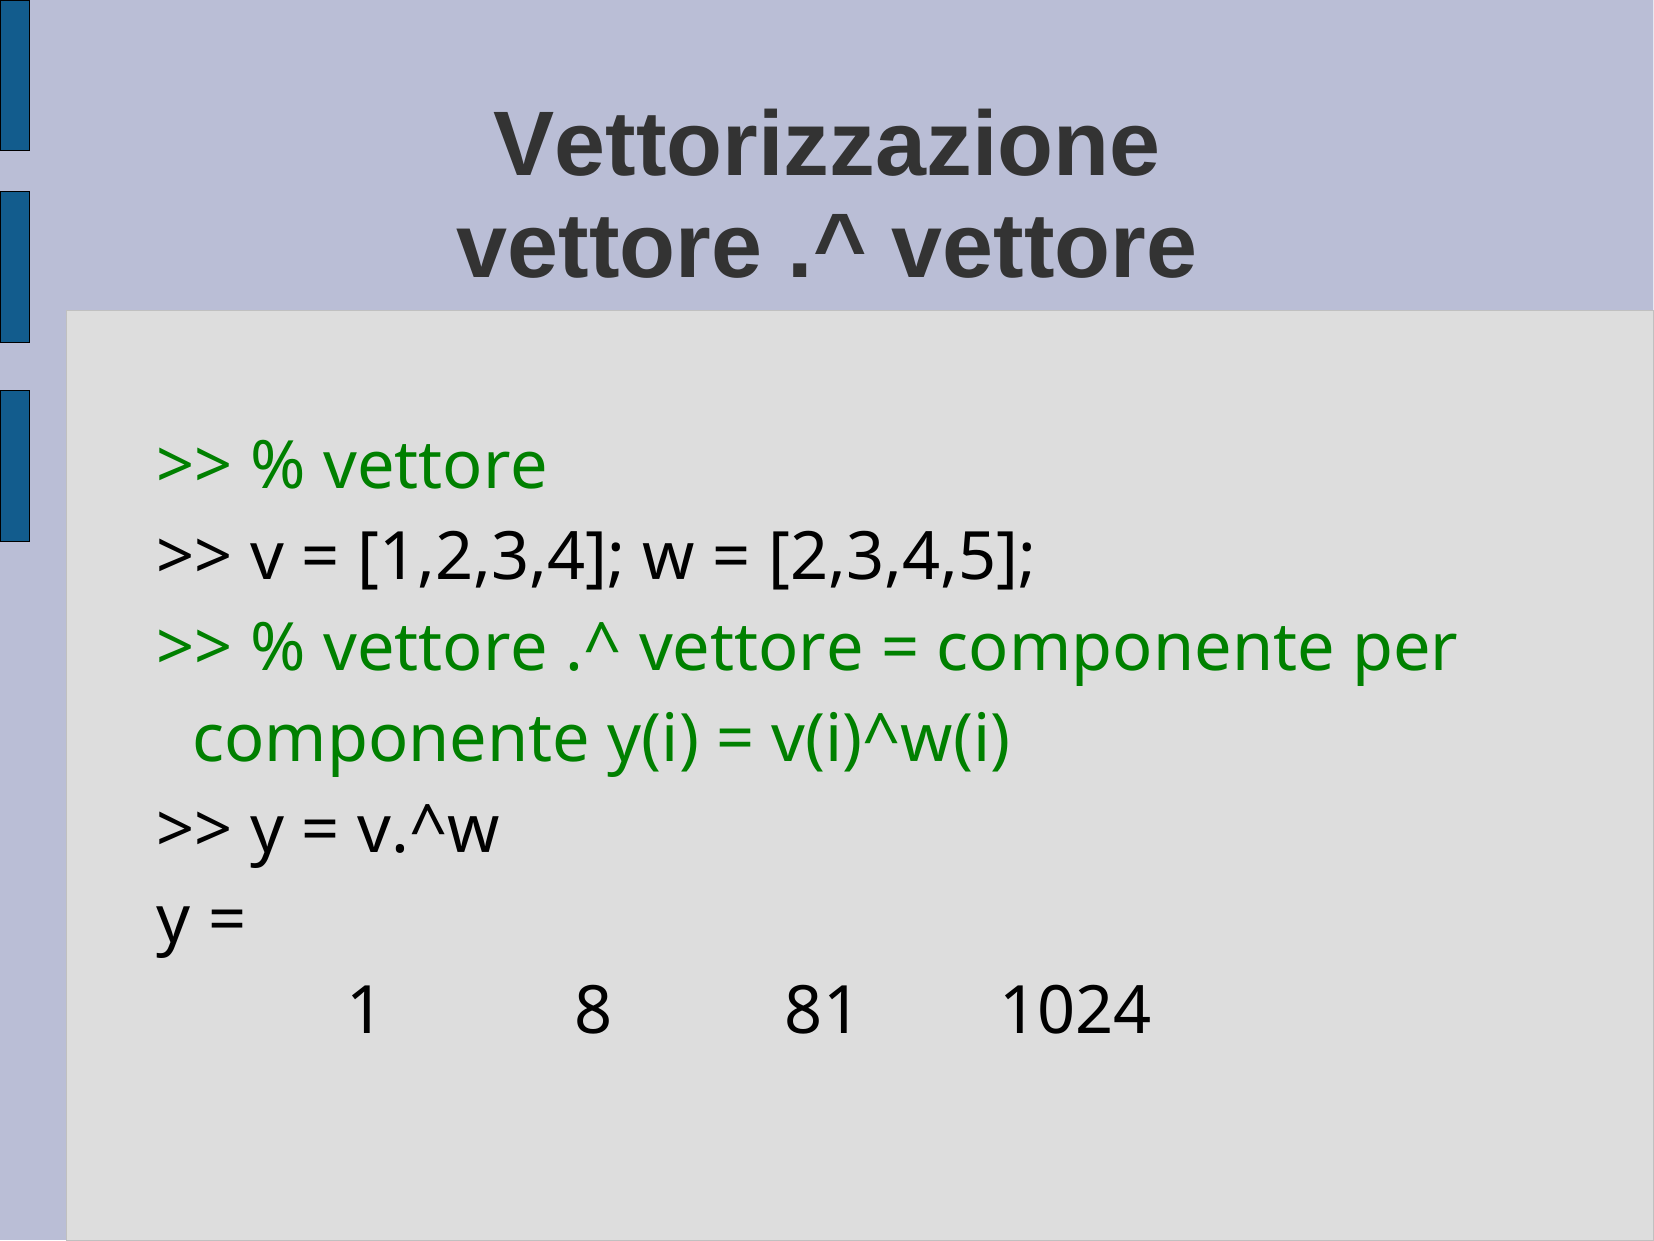

# Vettorizzazione vettore .^ vettore
>> % vettore
>> v = [1,2,3,4]; w = [2,3,4,5];
>> % vettore .^ vettore = componente per componente y(i) = v(i)^w(i)
>> y = v.^w
y =
 1 8 81 1024